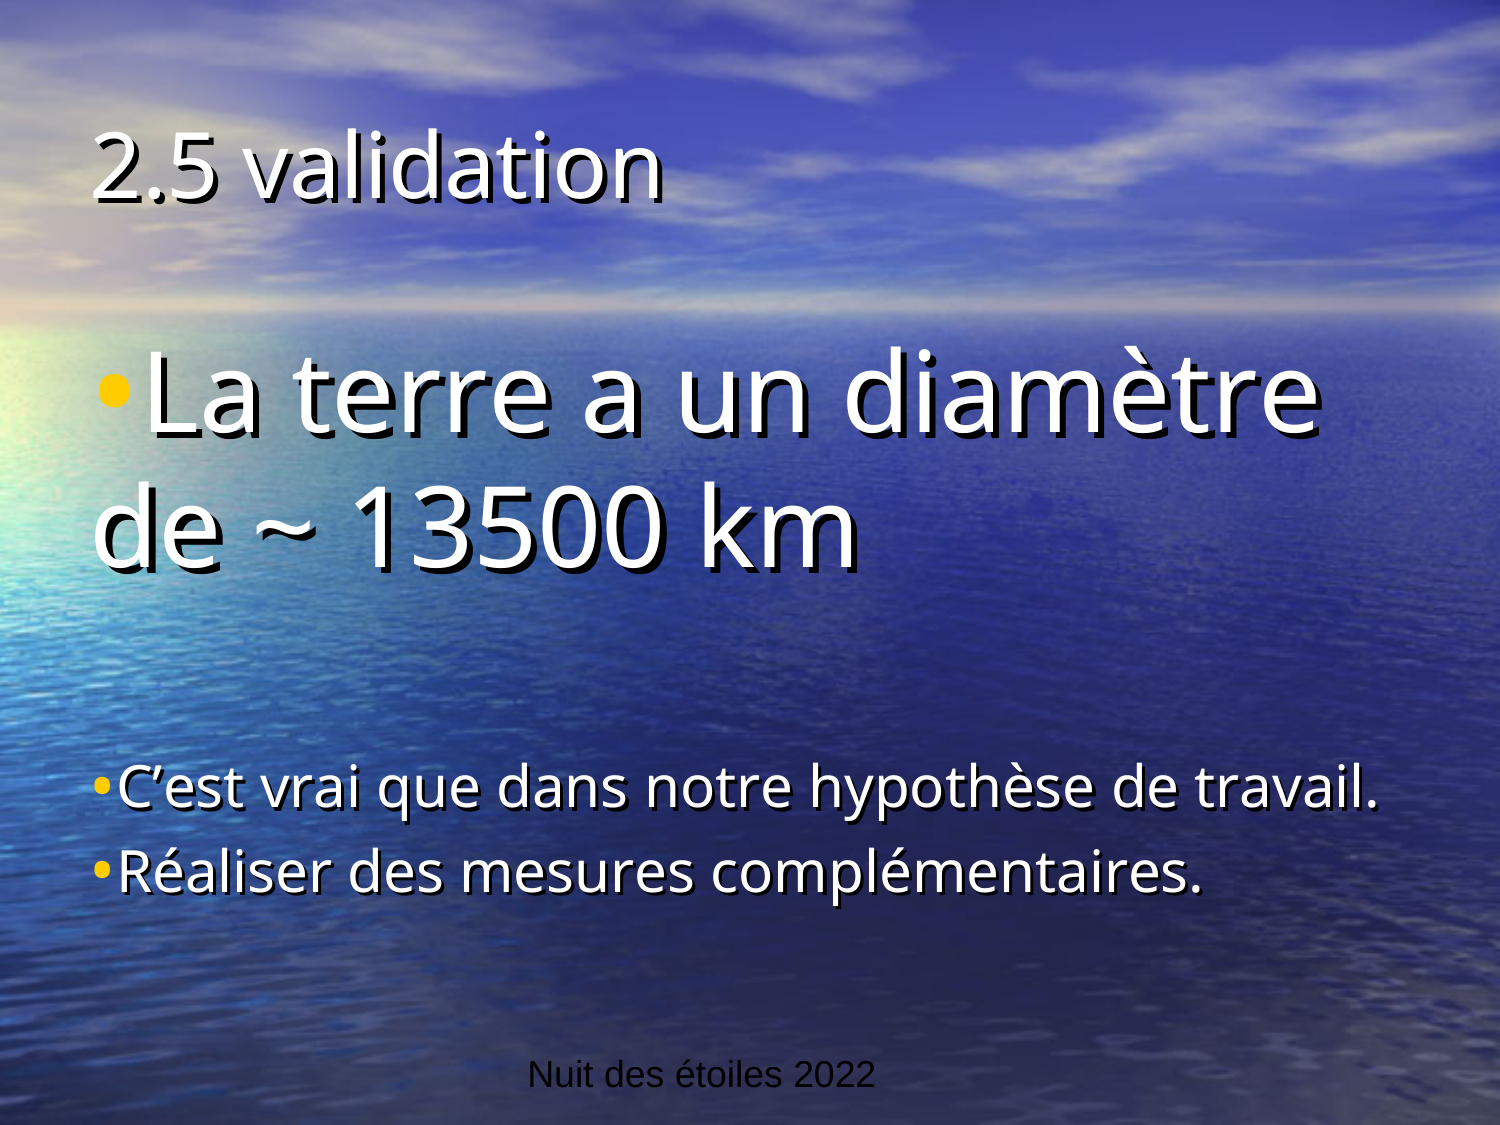

# 2.5 validation
La terre a un diamètre de ~ 13500 km
C’est vrai que dans notre hypothèse de travail.
Réaliser des mesures complémentaires.
Nuit des étoiles 2022